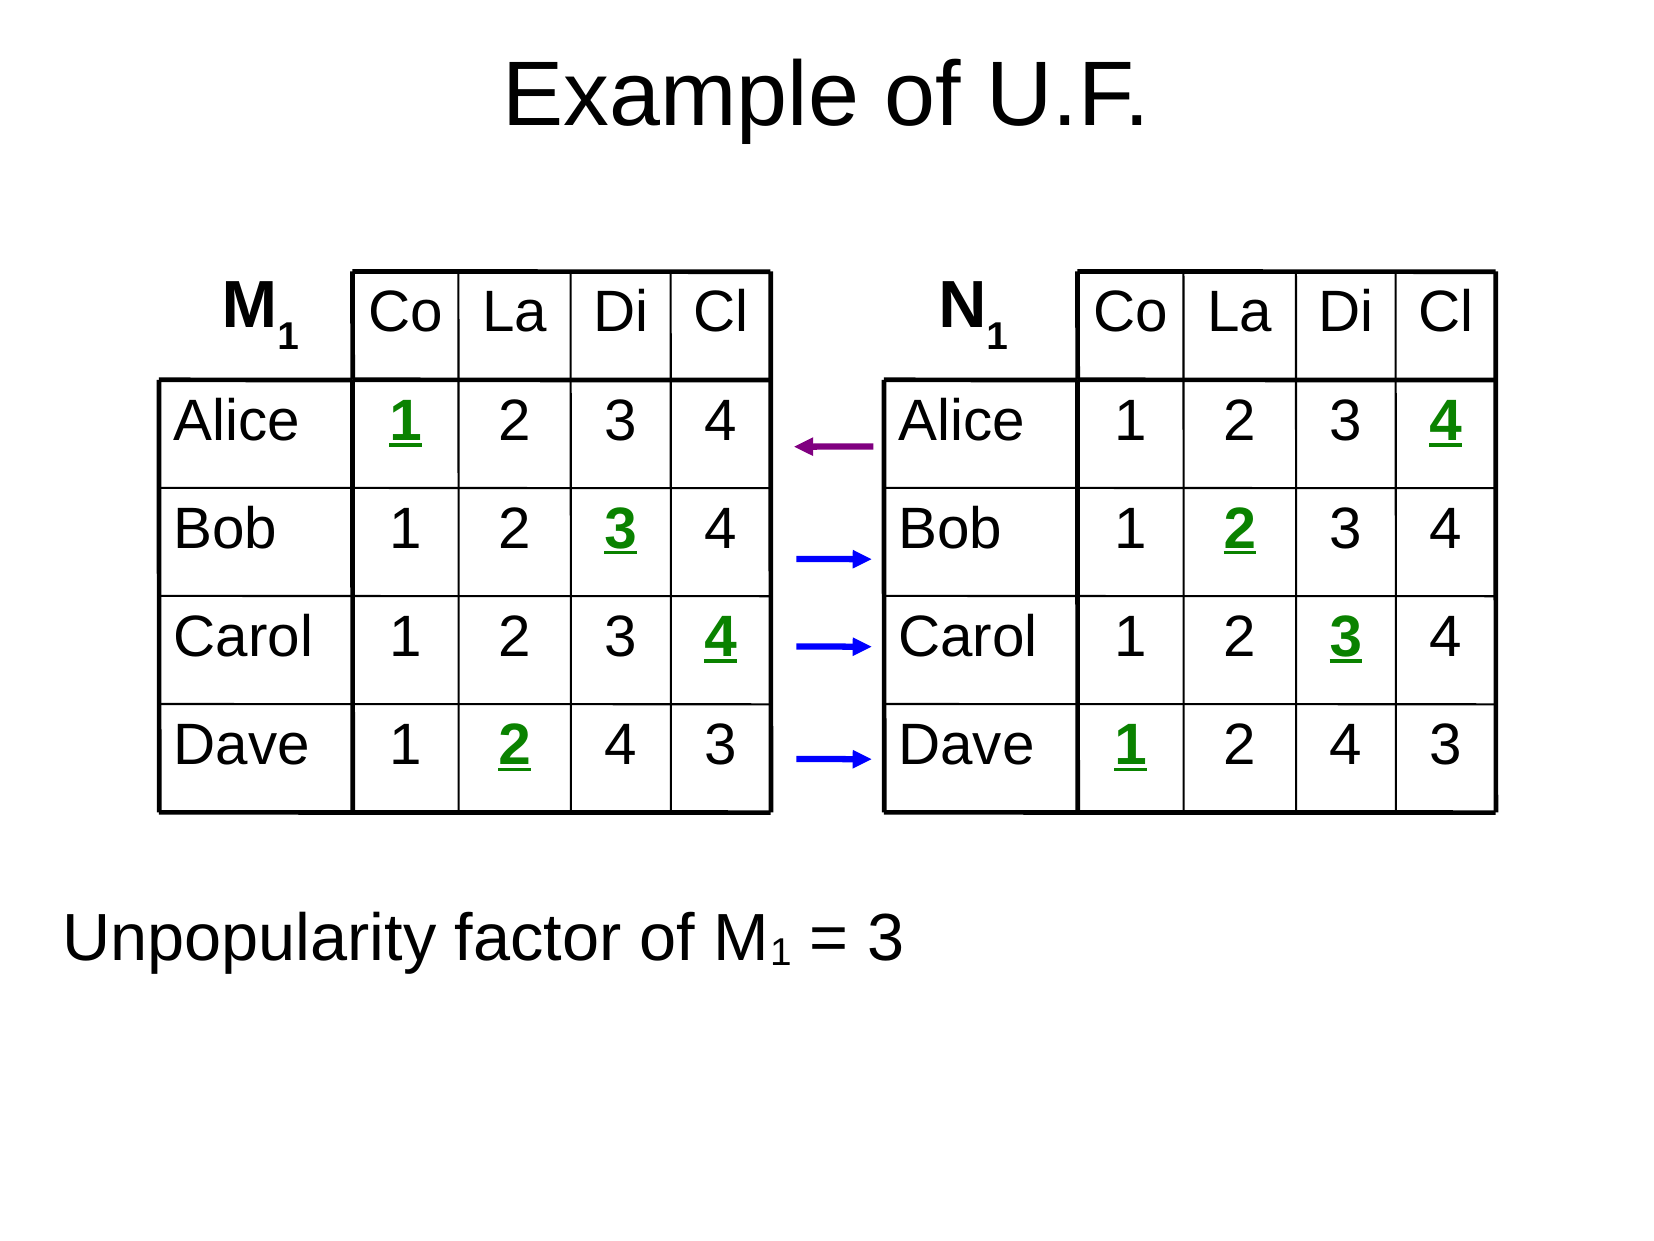

# Example of U.F.
M1
N1
Co
La
Di
Cl
Alice
1
2
3
4
Bob
1
2
3
4
Carol
1
2
3
4
Dave
1
2
4
3
Co
La
Di
Cl
Alice
1
2
3
4
Bob
1
2
3
4
Carol
1
2
3
4
Dave
1
2
4
3
Unpopularity factor of M1 = 3